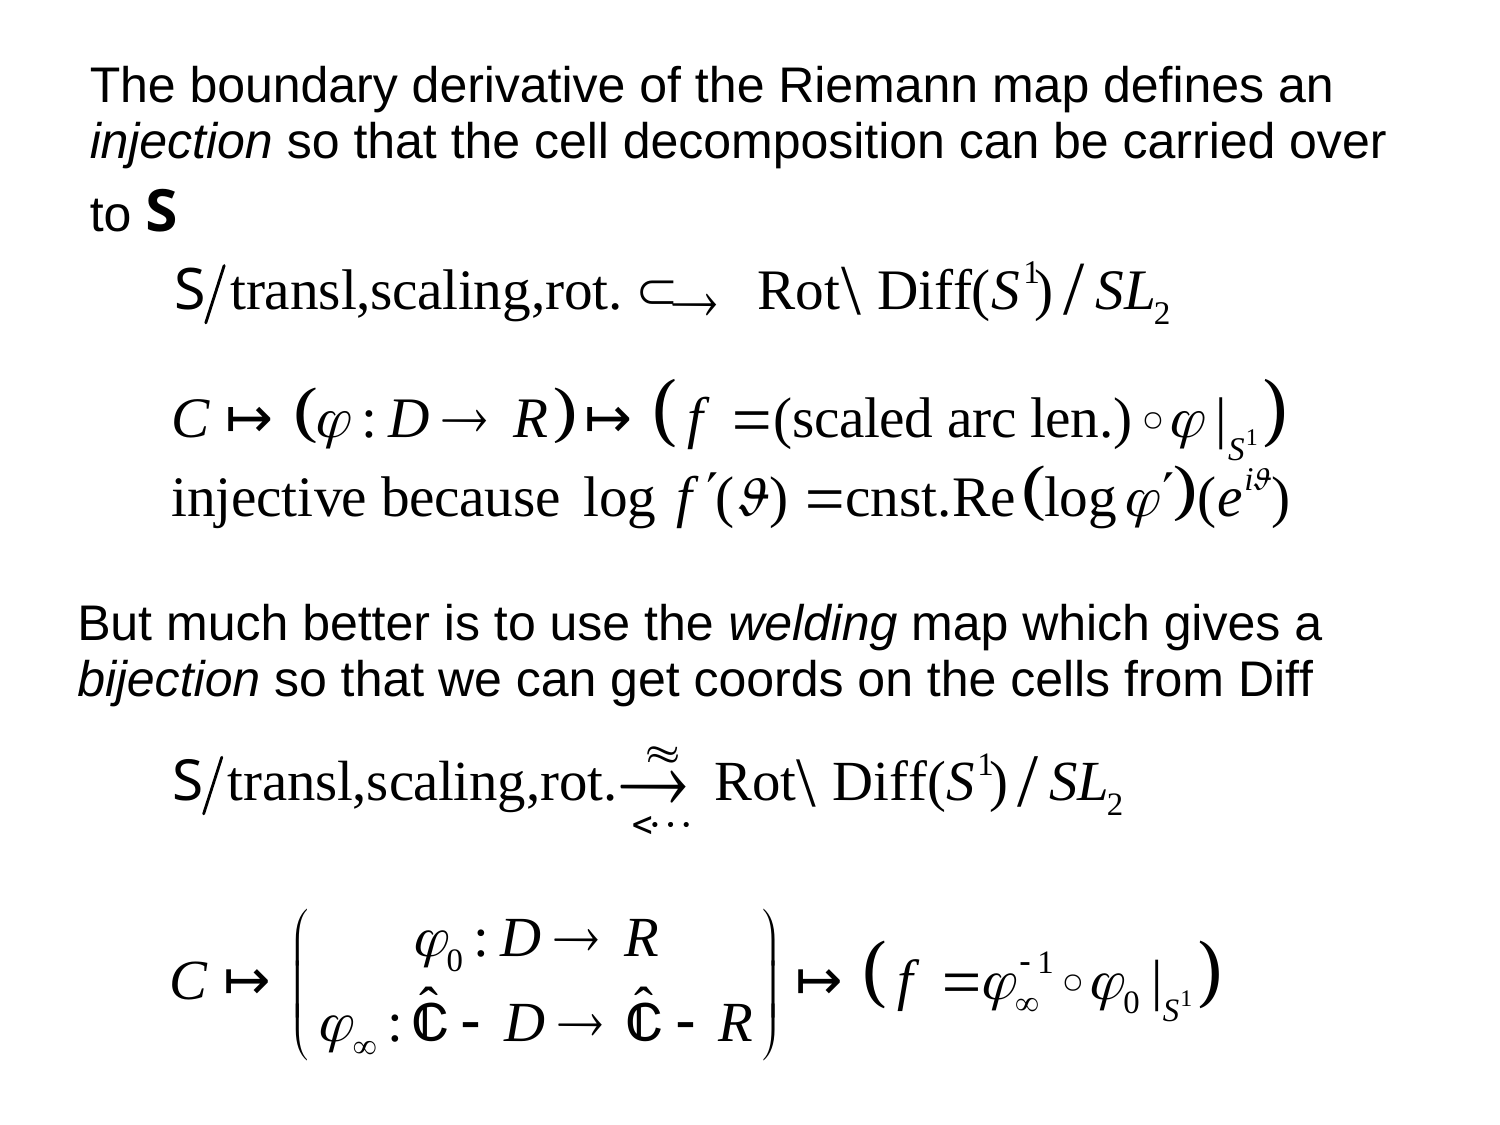

The boundary derivative of the Riemann map defines an injection so that the cell decomposition can be carried over to S
But much better is to use the welding map which gives a bijection so that we can get coords on the cells from Diff